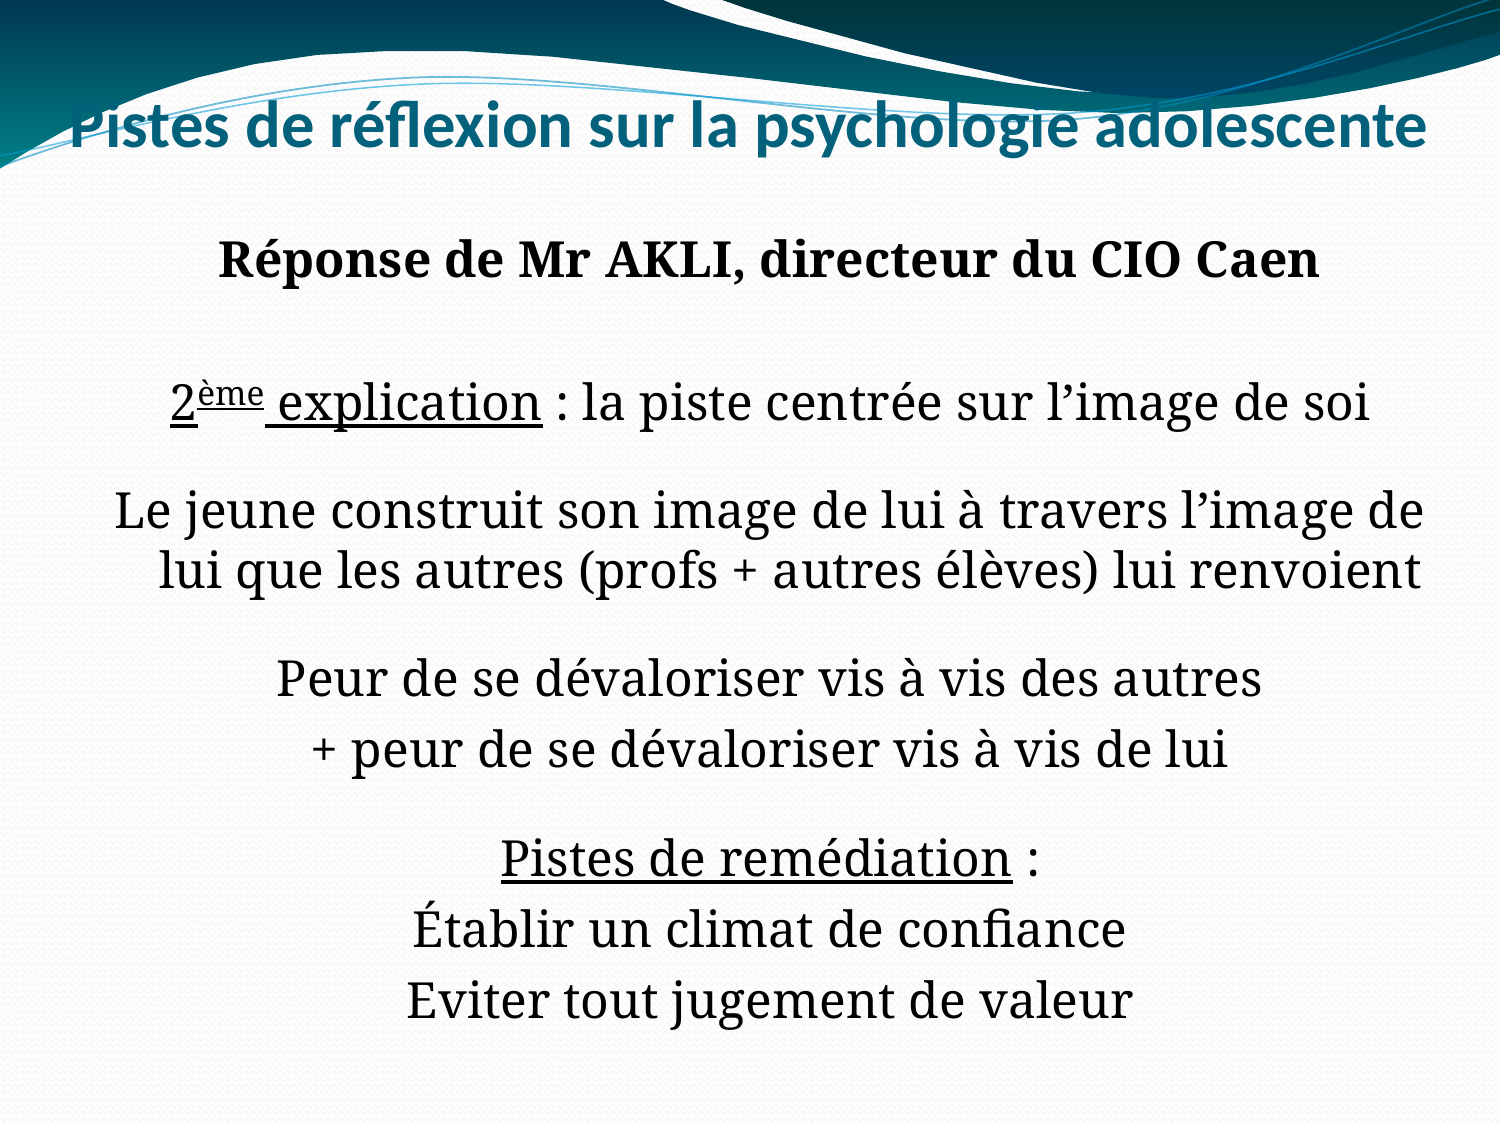

# Pistes de réflexion sur la psychologie adolescente
Réponse de Mr AKLI, directeur du CIO Caen
2ème explication : la piste centrée sur l’image de soi
Le jeune construit son image de lui à travers l’image de lui que les autres (profs + autres élèves) lui renvoient
Peur de se dévaloriser vis à vis des autres
+ peur de se dévaloriser vis à vis de lui
Pistes de remédiation :
Établir un climat de confiance
Eviter tout jugement de valeur